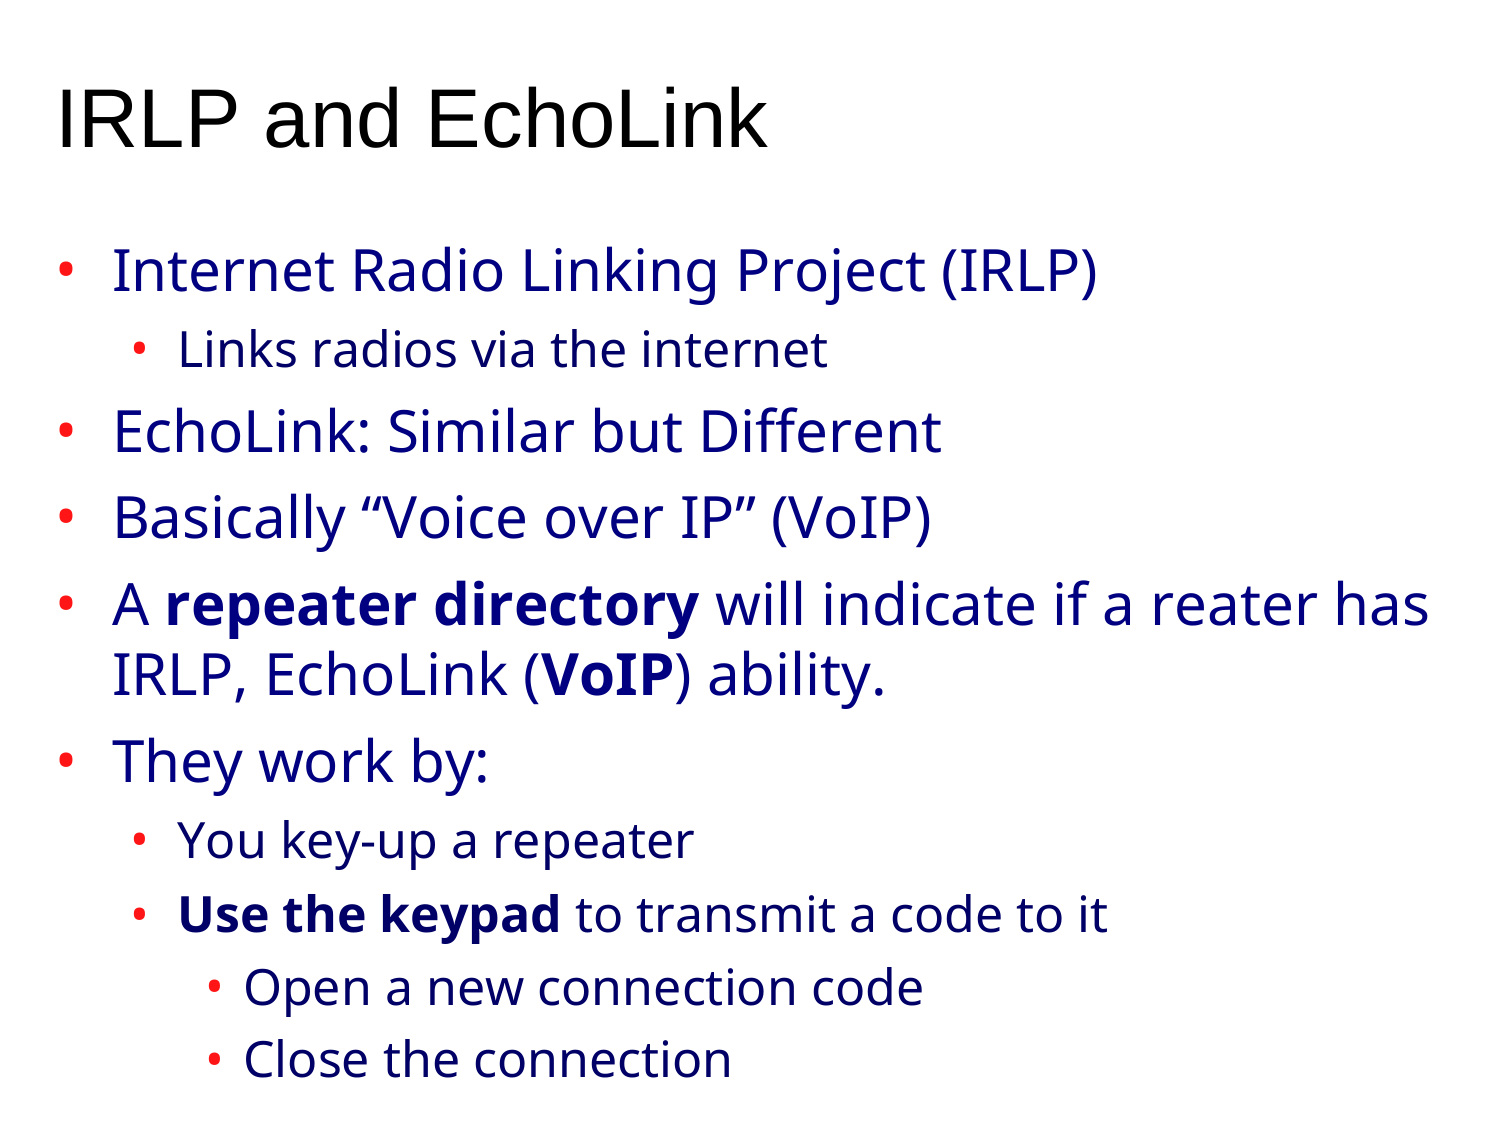

# IRLP and EchoLink
Internet Radio Linking Project (IRLP)
Links radios via the internet
EchoLink: Similar but Different
Basically “Voice over IP” (VoIP)
A repeater directory will indicate if a reater has IRLP, EchoLink (VoIP) ability.
They work by:
You key-up a repeater
Use the keypad to transmit a code to it
Open a new connection code
Close the connection